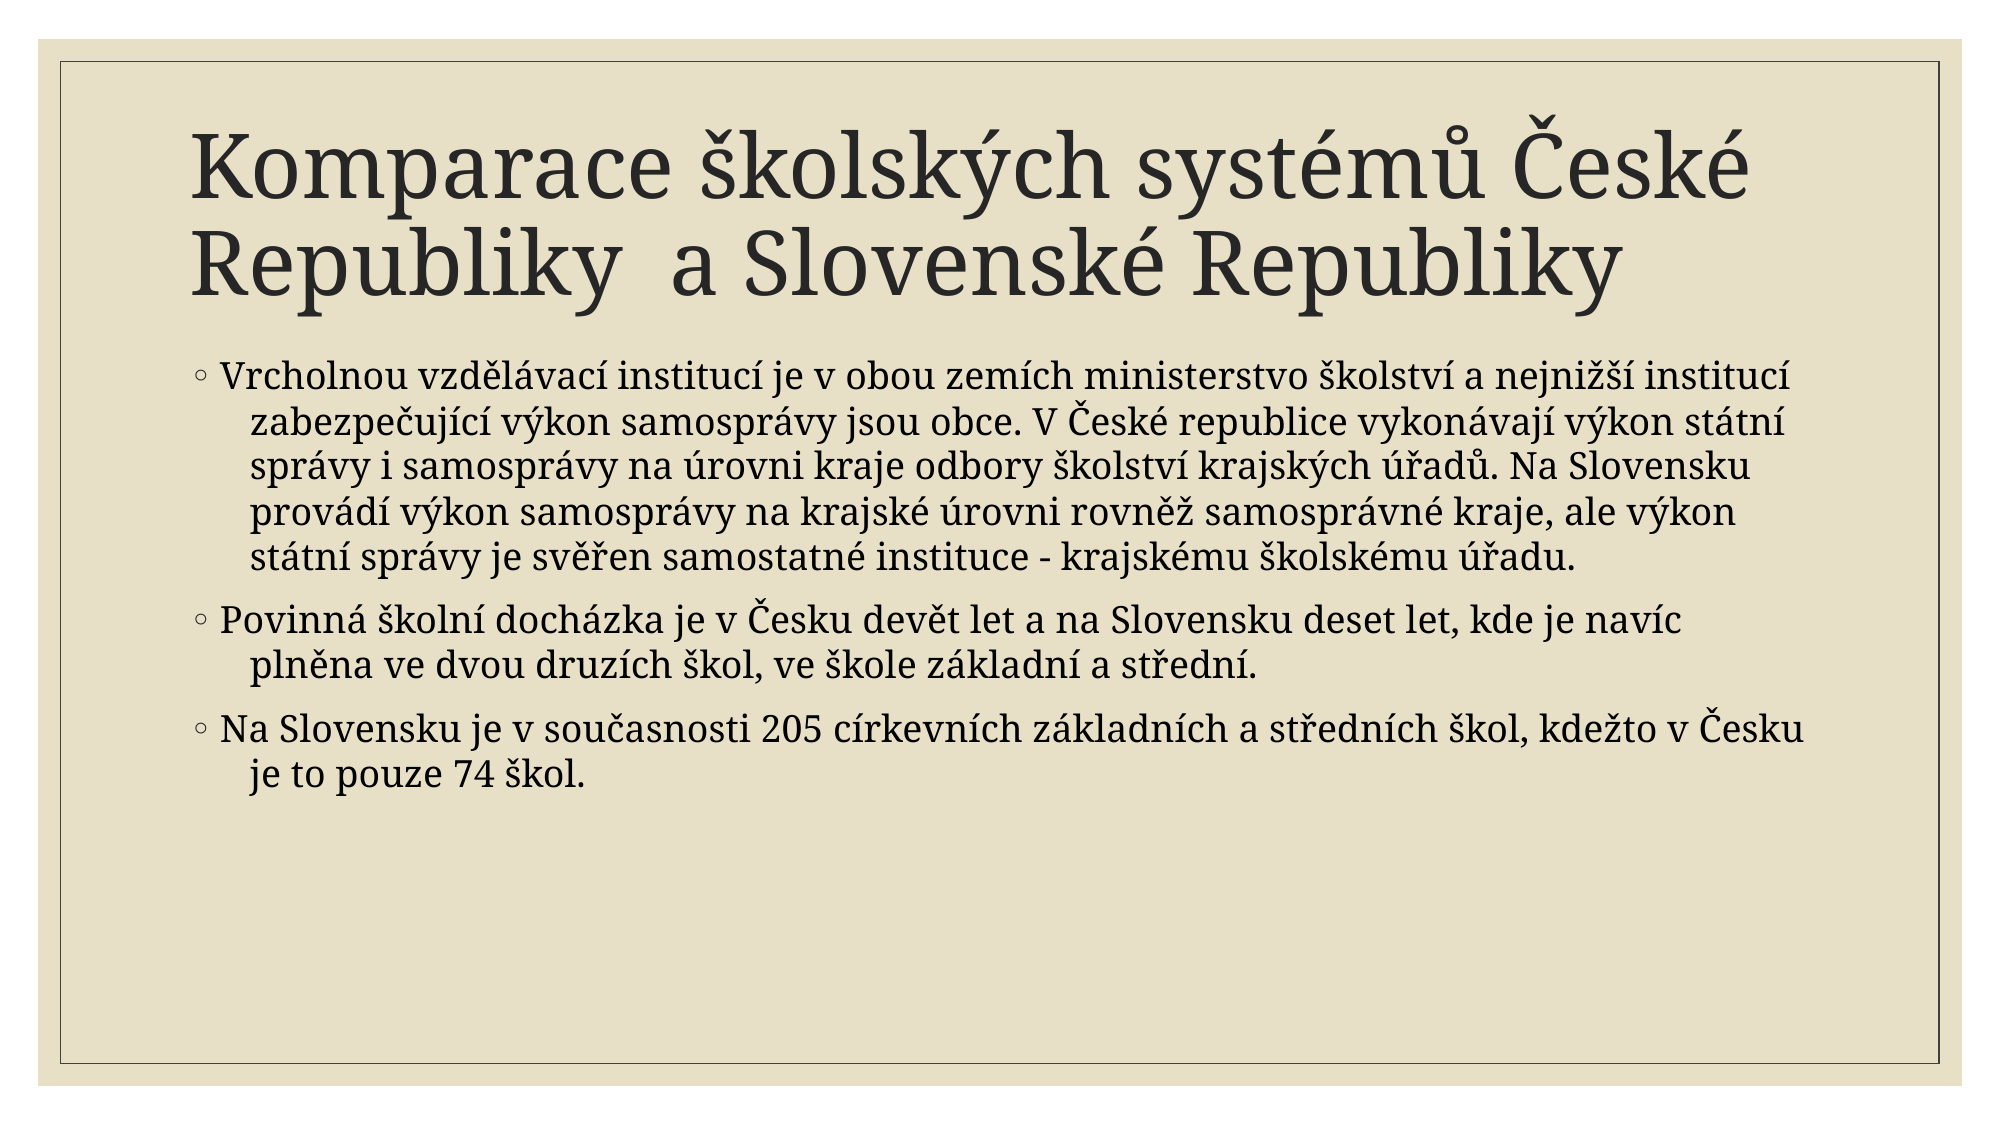

# Komparace školských systémů České Republiky a Slovenské Republiky
Vrcholnou vzdělávací institucí je v obou zemích ministerstvo školství a nejnižší institucí zabezpečující výkon samosprávy jsou obce. V České republice vykonávají výkon státní správy i samosprávy na úrovni kraje odbory školství krajských úřadů. Na Slovensku provádí výkon samosprávy na krajské úrovni rovněž samosprávné kraje, ale výkon státní správy je svěřen samostatné instituce - krajskému školskému úřadu.
Povinná školní docházka je v Česku devět let a na Slovensku deset let, kde je navíc plněna ve dvou druzích škol, ve škole základní a střední.
Na Slovensku je v současnosti 205 církevních základních a středních škol, kdežto v Česku je to pouze 74 škol.